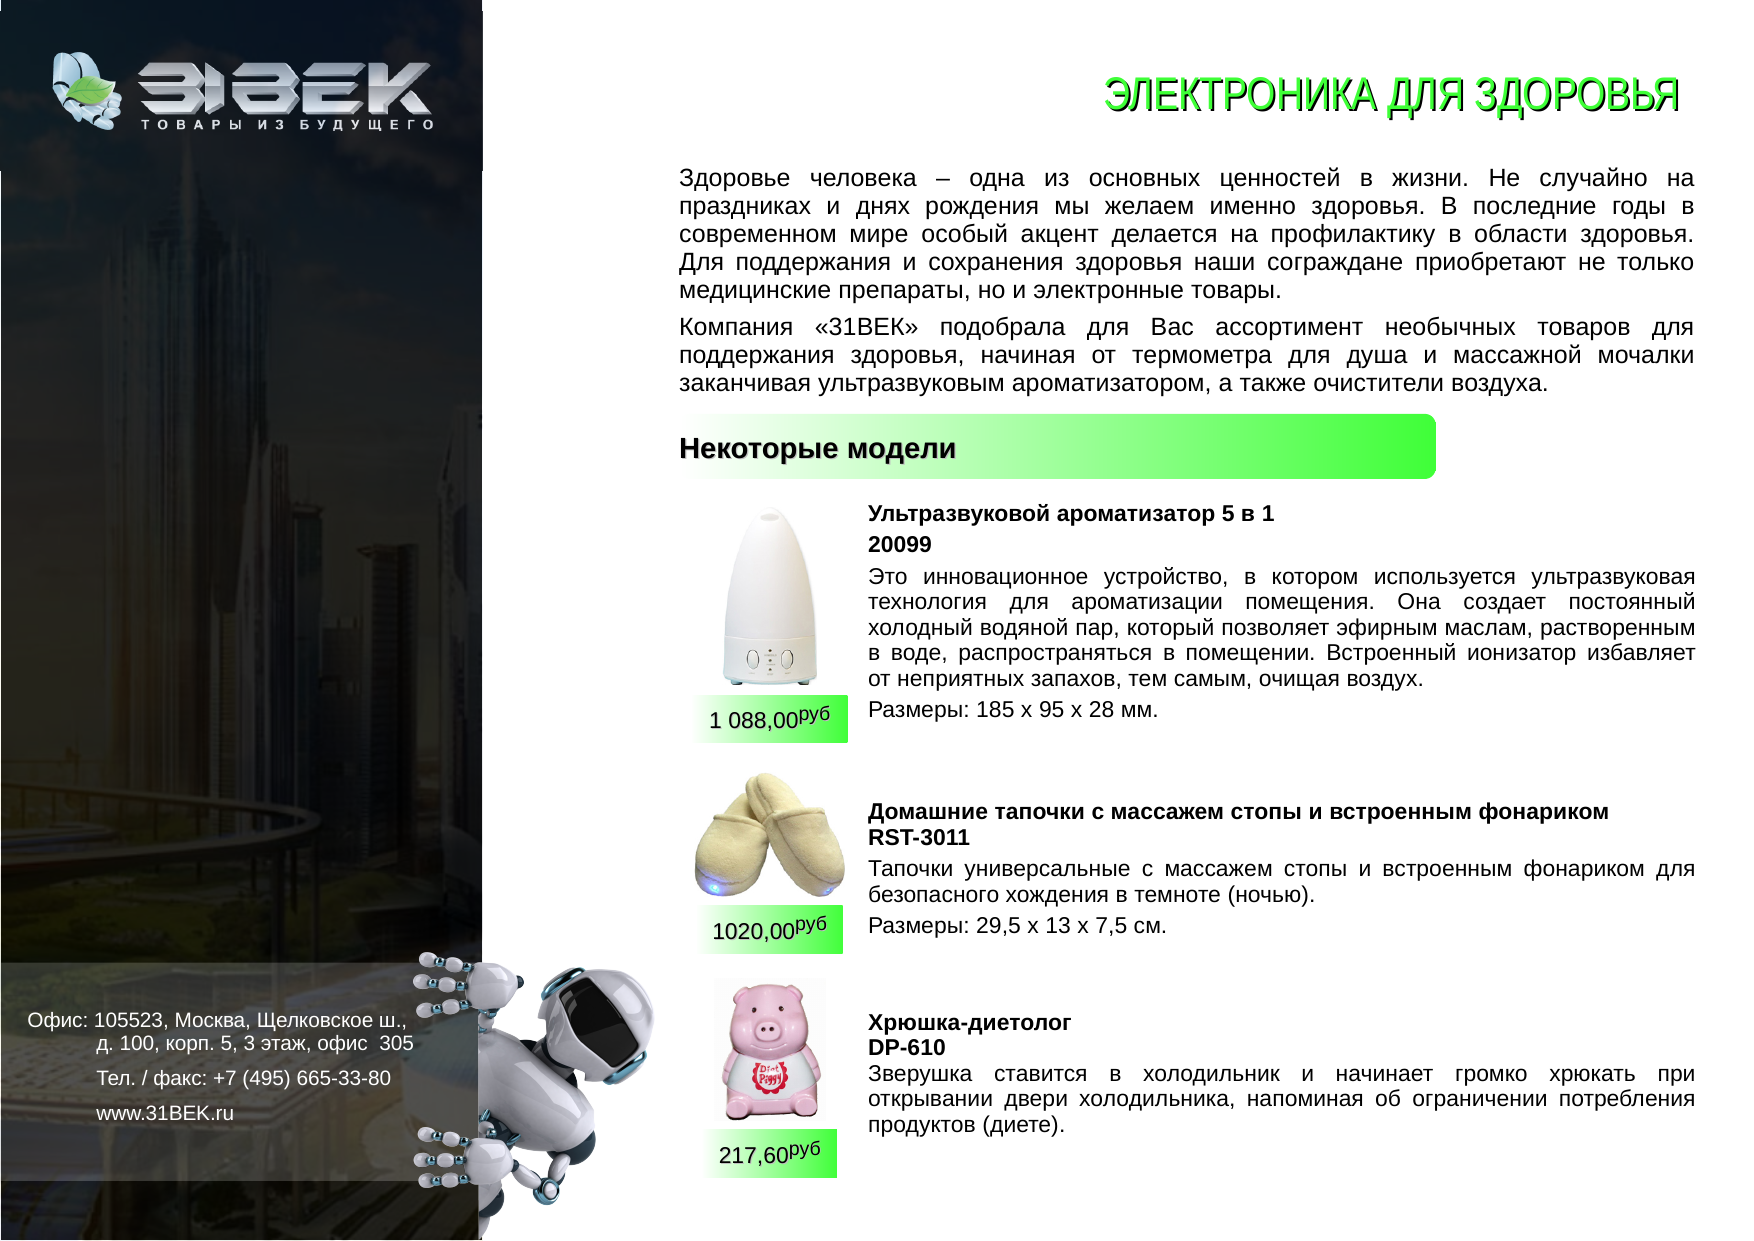

Офис: 105523, Москва, Щелковское ш.,
 д. 100, корп. 5, 3 этаж, офис 305
 Тел. / факс: +7 (495) 665-33-80
 www.31BEK.ru
ЭЛЕКТРОНИКА ДЛЯ ЗДОРОВЬЯ
Здоровье человека – одна из основных ценностей в жизни. Не случайно на праздниках и днях рождения мы желаем именно здоровья. В последние годы в современном мире особый акцент делается на профилактику в области здоровья. Для поддержания и сохранения здоровья наши сограждане приобретают не только медицинские препараты, но и электронные товары.
Компания «31ВЕК» подобрала для Вас ассортимент необычных товаров для поддержания здоровья, начиная от термометра для душа и массажной мочалки заканчивая ультразвуковым ароматизатором, а также очистители воздуха.
Некоторые модели
Ультразвуковой ароматизатор 5 в 1
20099
Это инновационное устройство, в котором используется ультразвуковая технология для ароматизации помещения. Она создает постоянный холодный водяной пар, который позволяет эфирным маслам, растворенным в воде, распространяться в помещении. Встроенный ионизатор избавляет от неприятных запахов, тем самым, очищая воздух.
Размеры: 185 х 95 х 28 мм.
Домашние тапочки с массажем стопы и встроенным фонариком
RST-3011
Тапочки универсальные с массажем стопы и встроенным фонариком для безопасного хождения в темноте (ночью).
Размеры: 29,5 х 13 х 7,5 см.
Хрюшка-диетолог
DP-610
Зверушка ставится в холодильник и начинает громко хрюкать при открывании двери холодильника, напоминая об ограничении потребления продуктов (диете).
1 088,00руб
1020,00руб
217,60руб